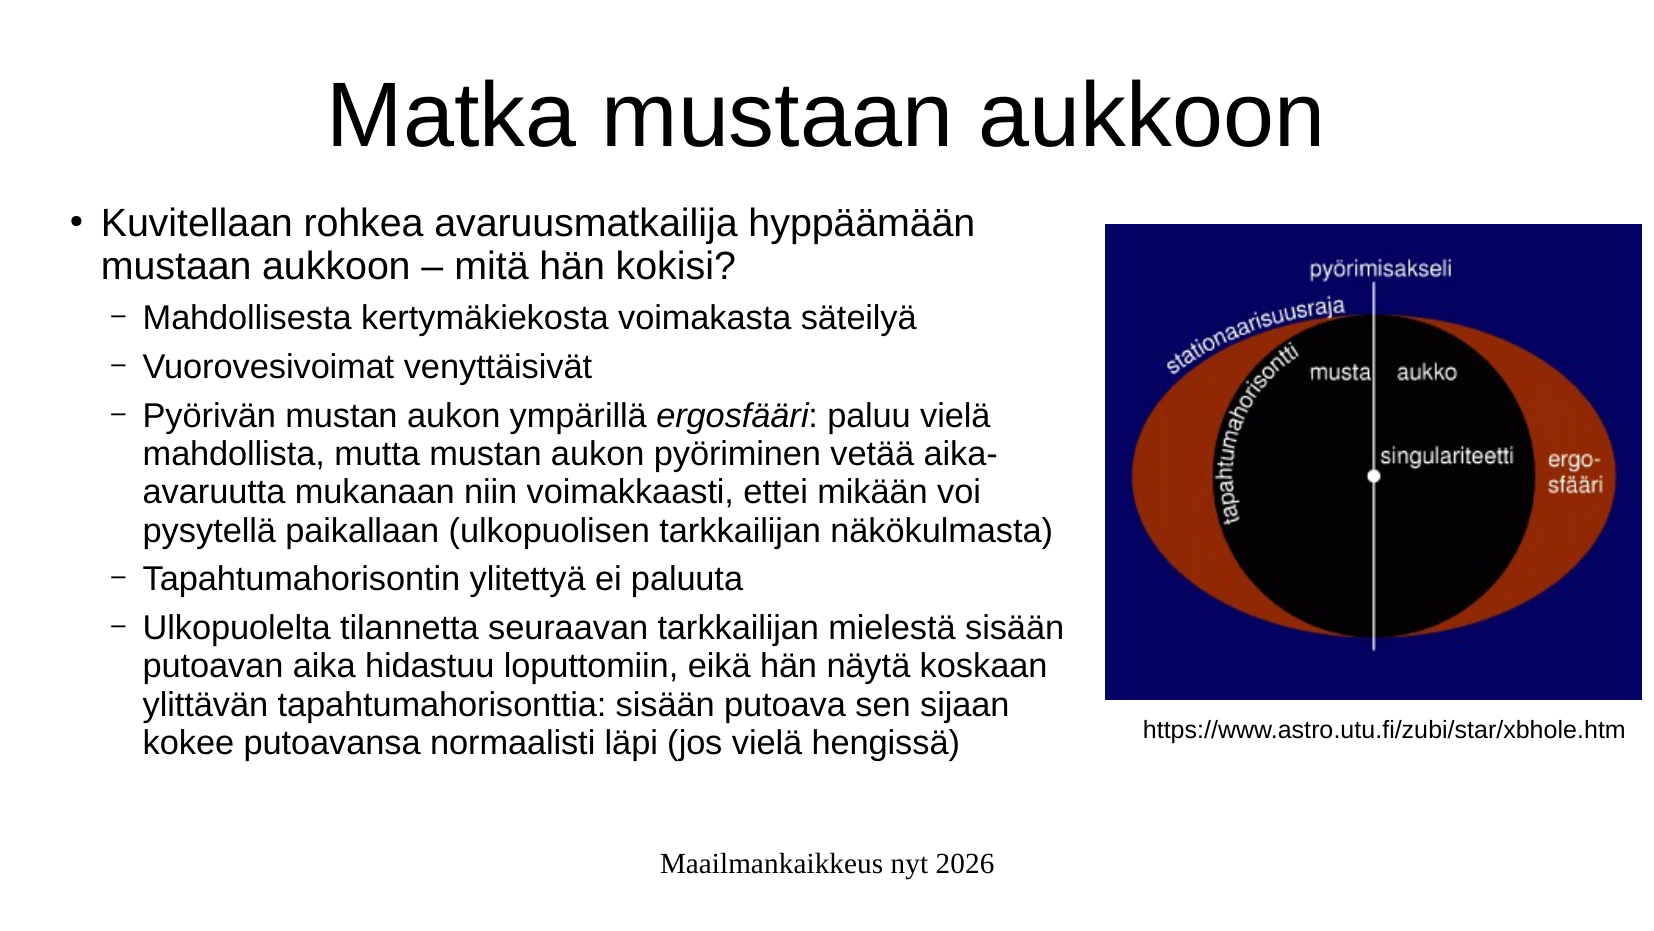

# Matka mustaan aukkoon
Kuvitellaan rohkea avaruusmatkailija hyppäämään mustaan aukkoon – mitä hän kokisi?
Mahdollisesta kertymäkiekosta voimakasta säteilyä
Vuorovesivoimat venyttäisivät
Pyörivän mustan aukon ympärillä ergosfääri: paluu vielä mahdollista, mutta mustan aukon pyöriminen vetää aika-avaruutta mukanaan niin voimakkaasti, ettei mikään voi pysytellä paikallaan (ulkopuolisen tarkkailijan näkökulmasta)
Tapahtumahorisontin ylitettyä ei paluuta
Ulkopuolelta tilannetta seuraavan tarkkailijan mielestä sisään putoavan aika hidastuu loputtomiin, eikä hän näytä koskaan ylittävän tapahtumahorisonttia: sisään putoava sen sijaan kokee putoavansa normaalisti läpi (jos vielä hengissä)
https://www.astro.utu.fi/zubi/star/xbhole.htm